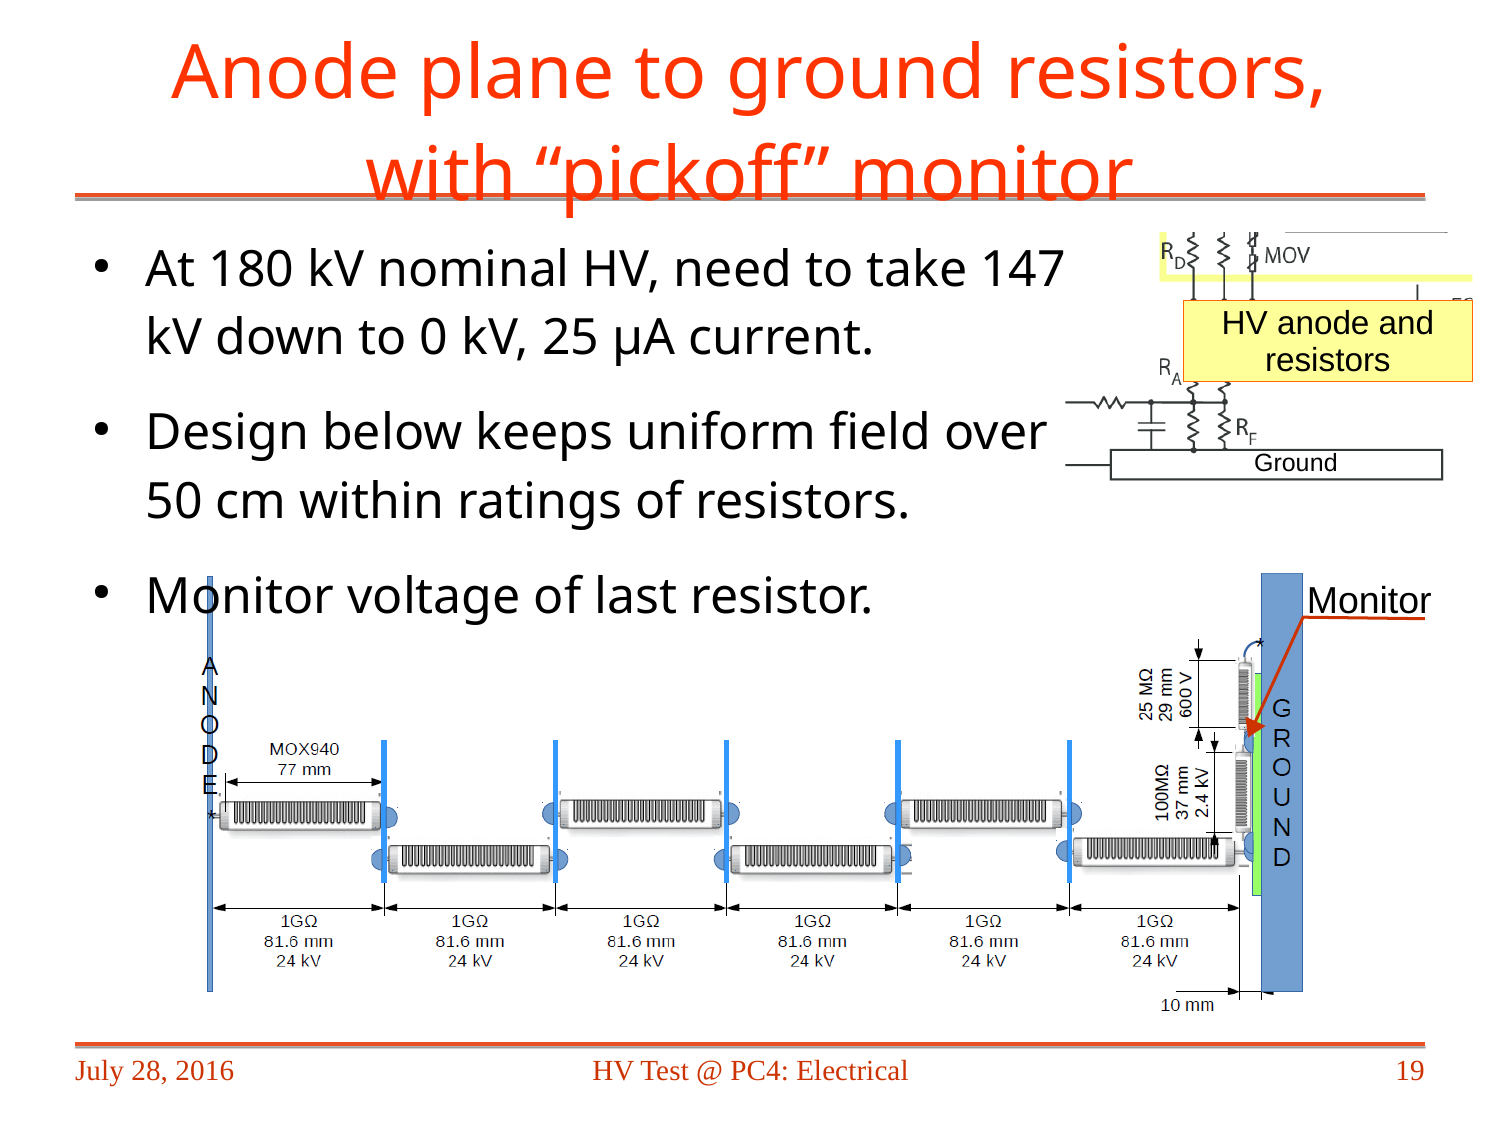

# Anode plane to ground resistors, with “pickoff” monitor
At 180 kV nominal HV, need to take 147 kV down to 0 kV, 25 µA current.
Design below keeps uniform field over 50 cm within ratings of resistors.
Monitor voltage of last resistor.
HV anode and
resistors
Ground
Monitor
July 28, 2016
HV Test @ PC4: Electrical
19